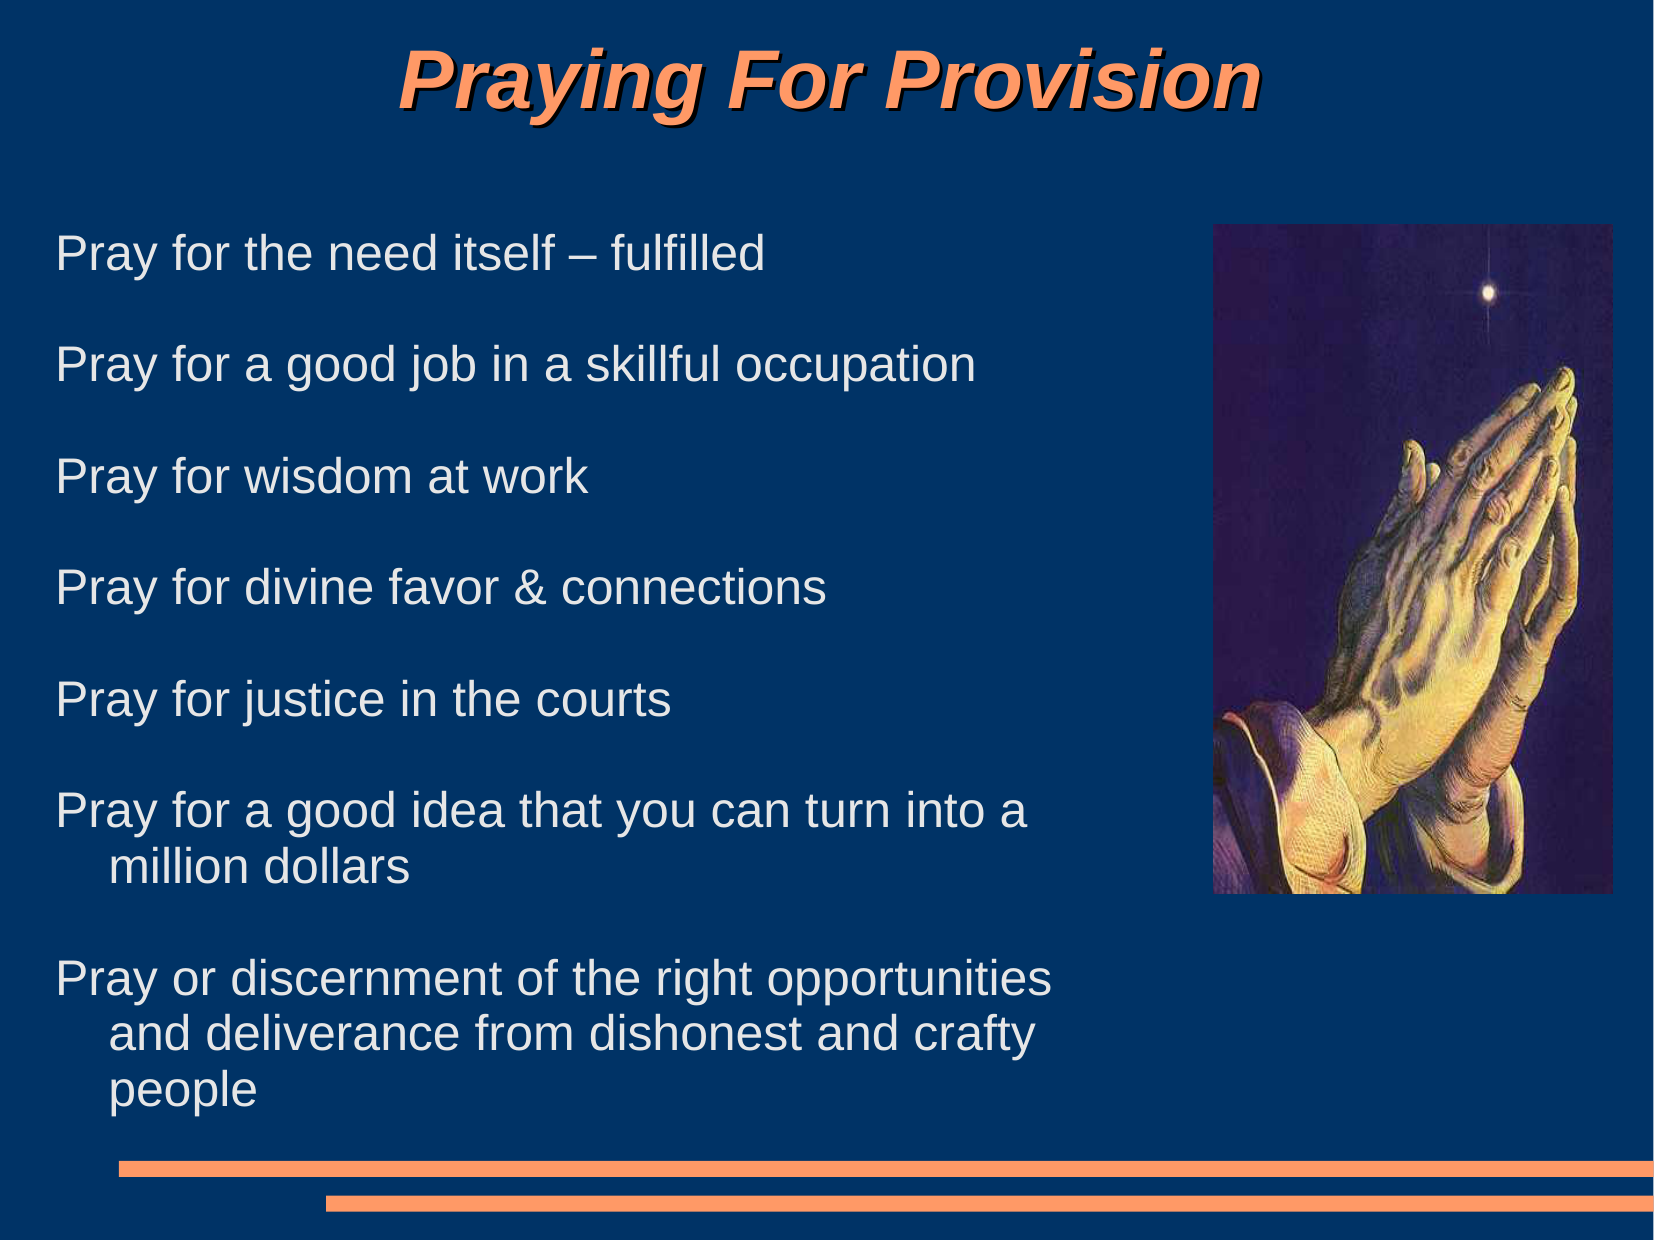

# Praying For Provision
Pray for the need itself – fulfilled
Pray for a good job in a skillful occupation
Pray for wisdom at work
Pray for divine favor & connections
Pray for justice in the courts
Pray for a good idea that you can turn into a million dollars
Pray or discernment of the right opportunities and deliverance from dishonest and crafty people